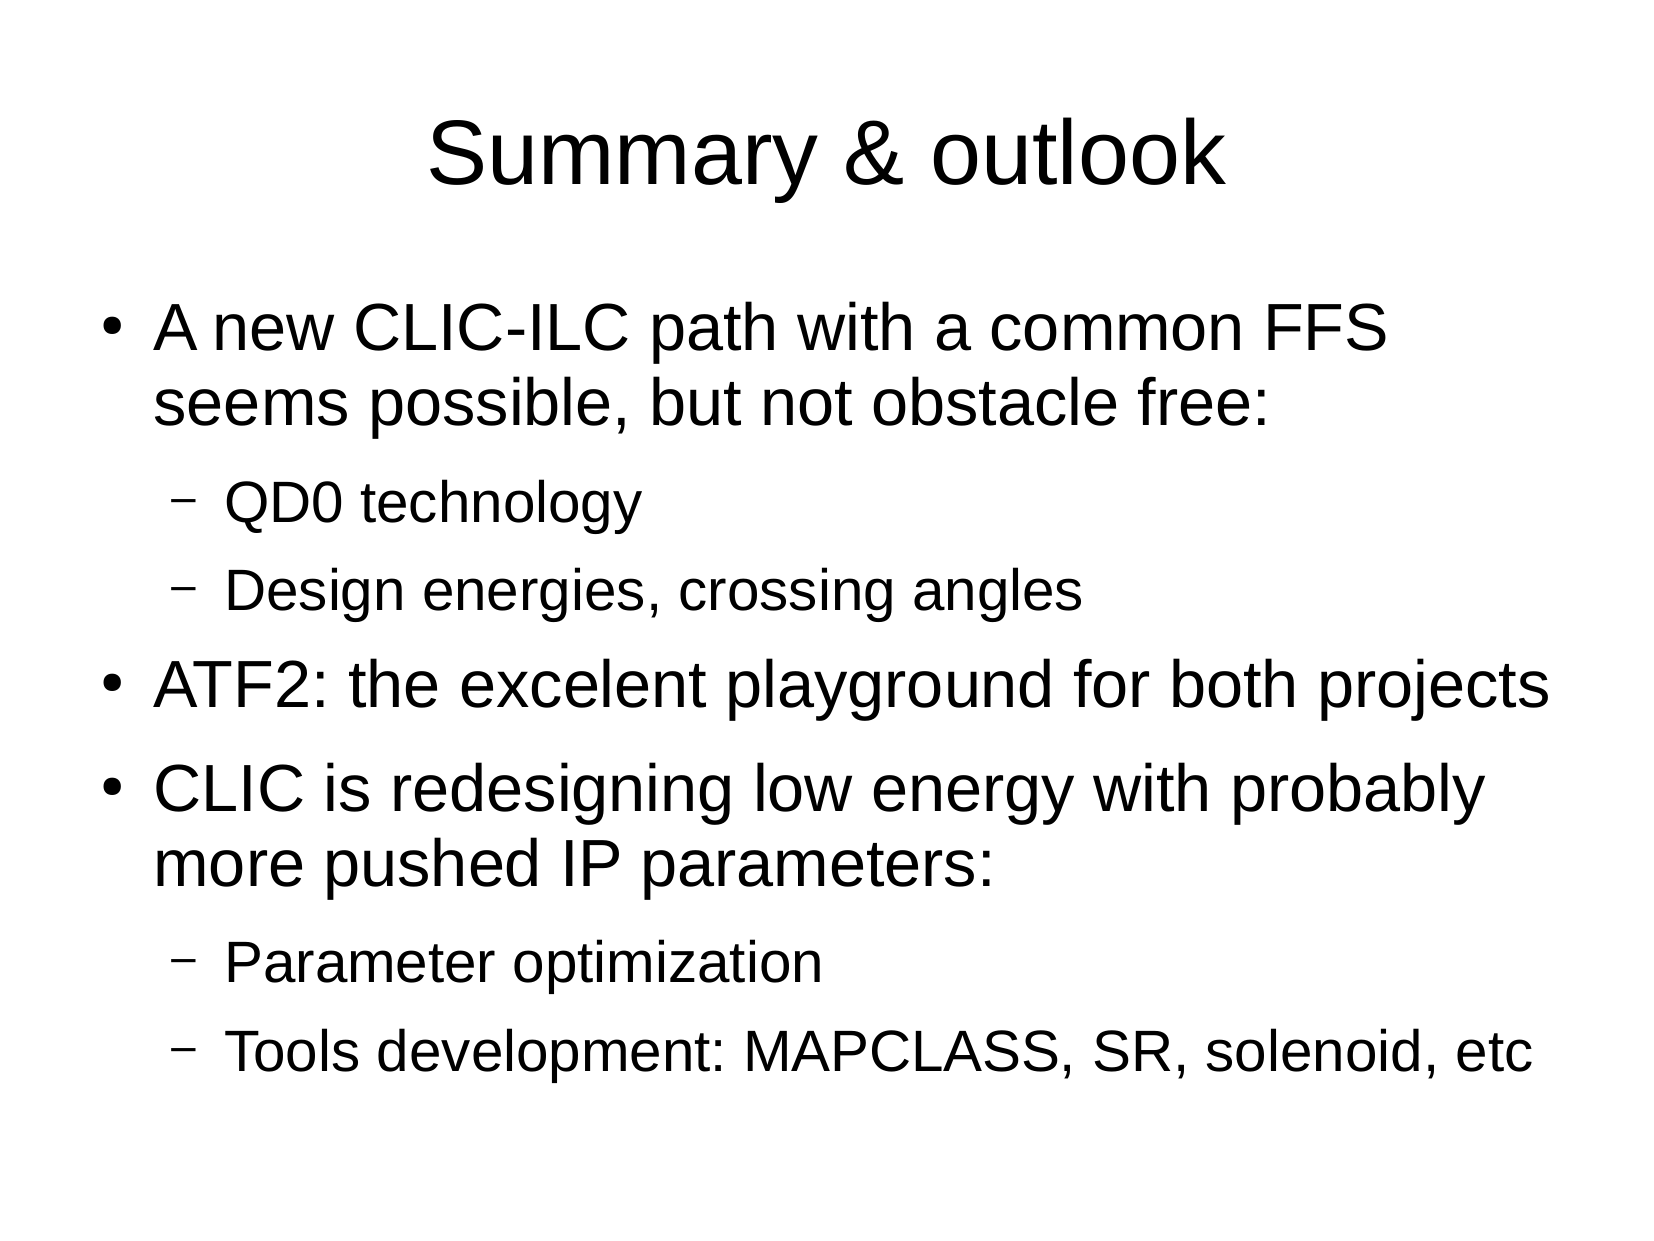

# Summary & outlook
A new CLIC-ILC path with a common FFS seems possible, but not obstacle free:
QD0 technology
Design energies, crossing angles
ATF2: the excelent playground for both projects
CLIC is redesigning low energy with probably more pushed IP parameters:
Parameter optimization
Tools development: MAPCLASS, SR, solenoid, etc